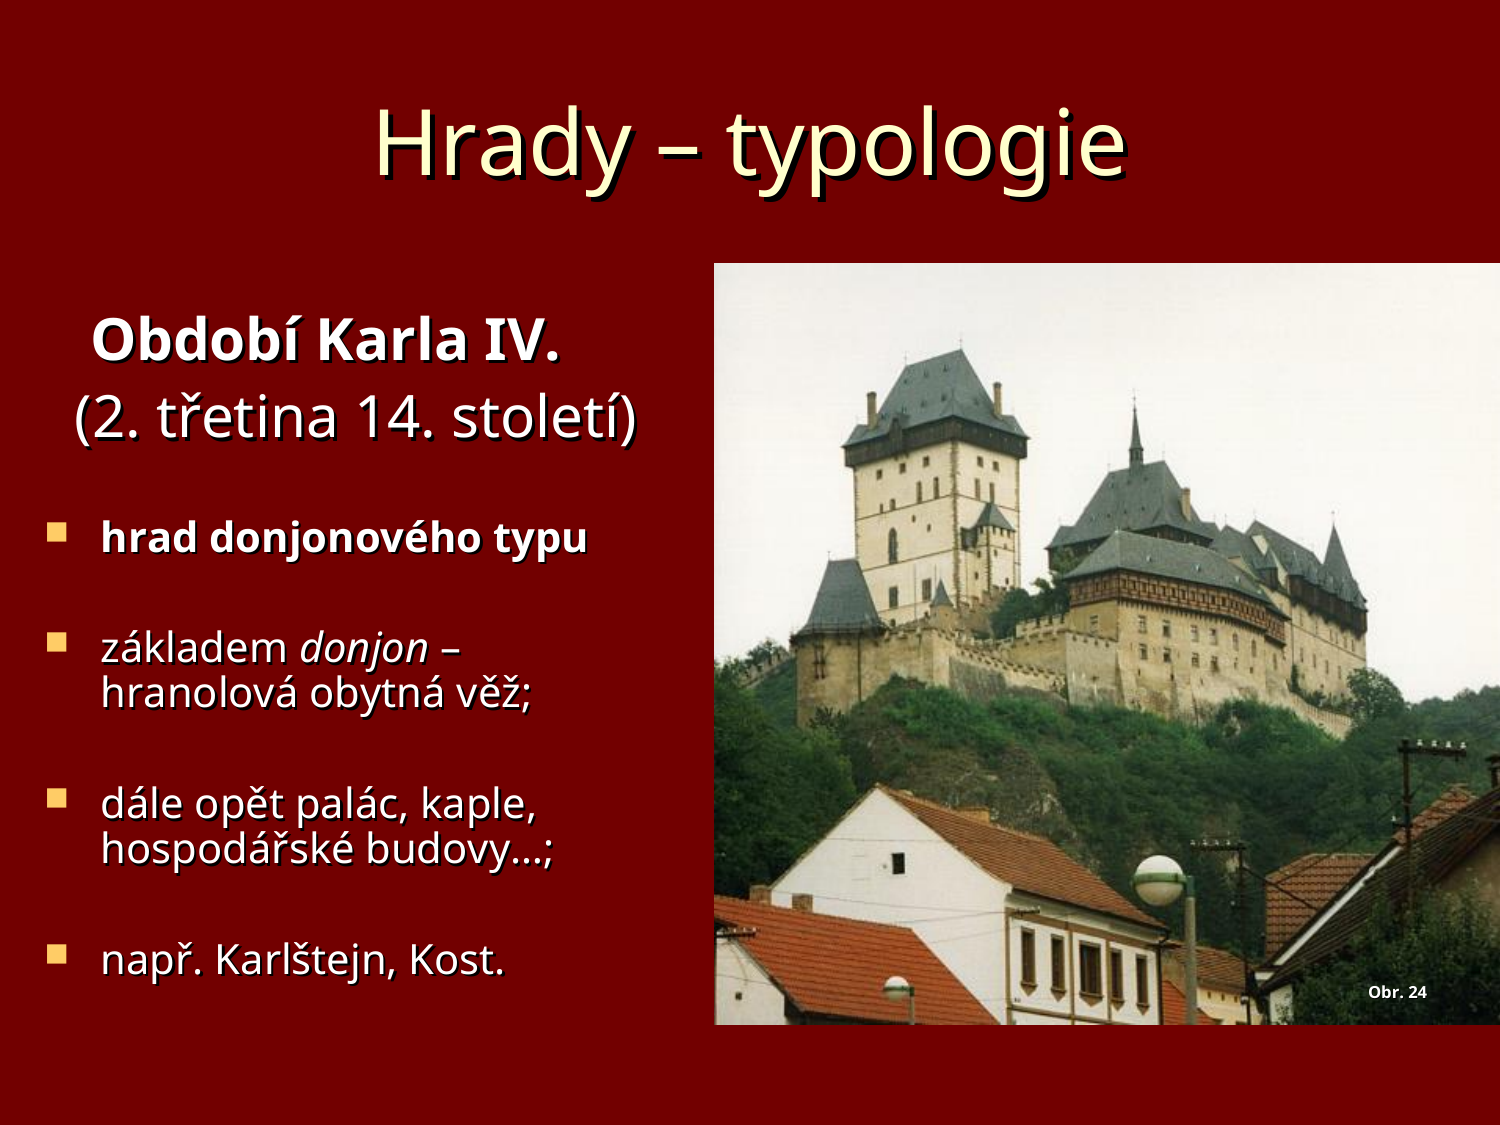

# Hrady – typologie
 Období Karla IV.
 (2. třetina 14. století)
hrad donjonového typu
základem donjon – hranolová obytná věž;
dále opět palác, kaple, hospodářské budovy…;
např. Karlštejn, Kost.
Obr. 24